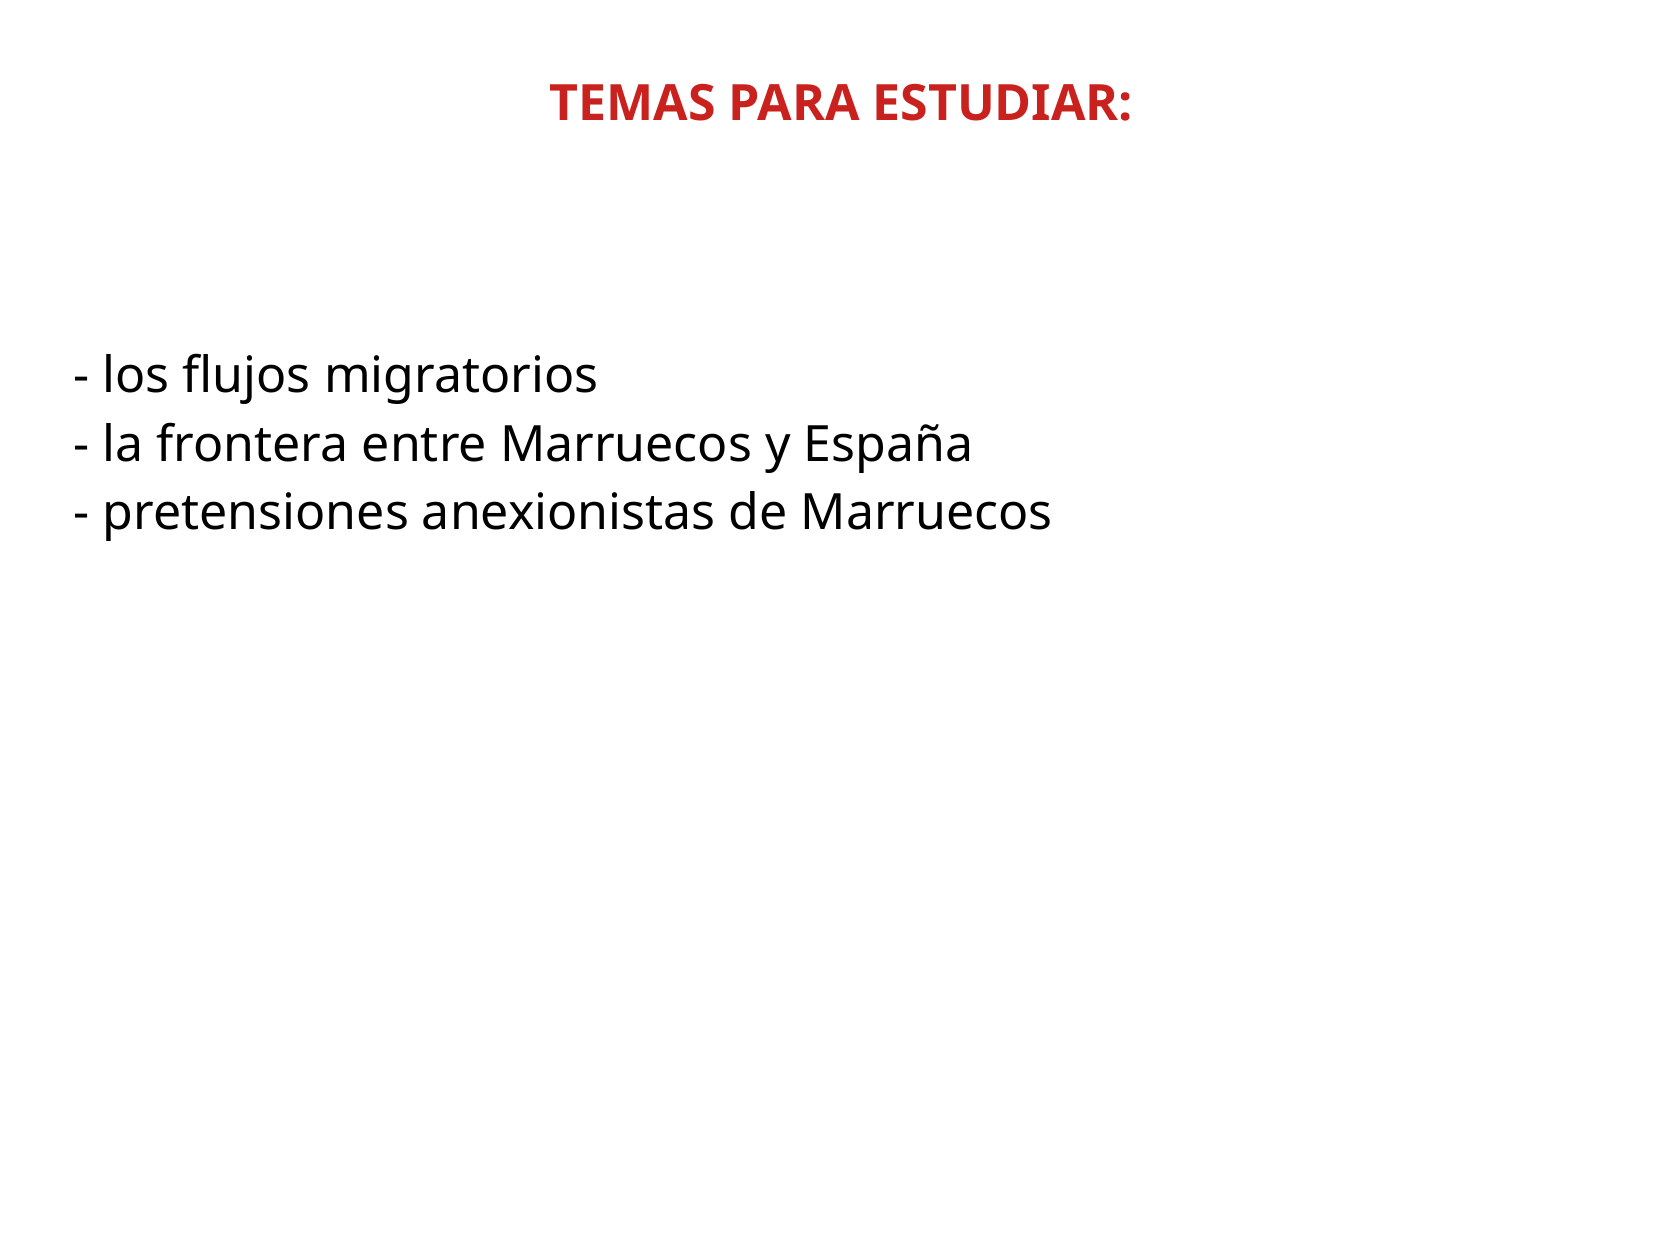

Temas para estudiar:
- los flujos migratorios
- la frontera entre Marruecos y España
- pretensiones anexionistas de Marruecos